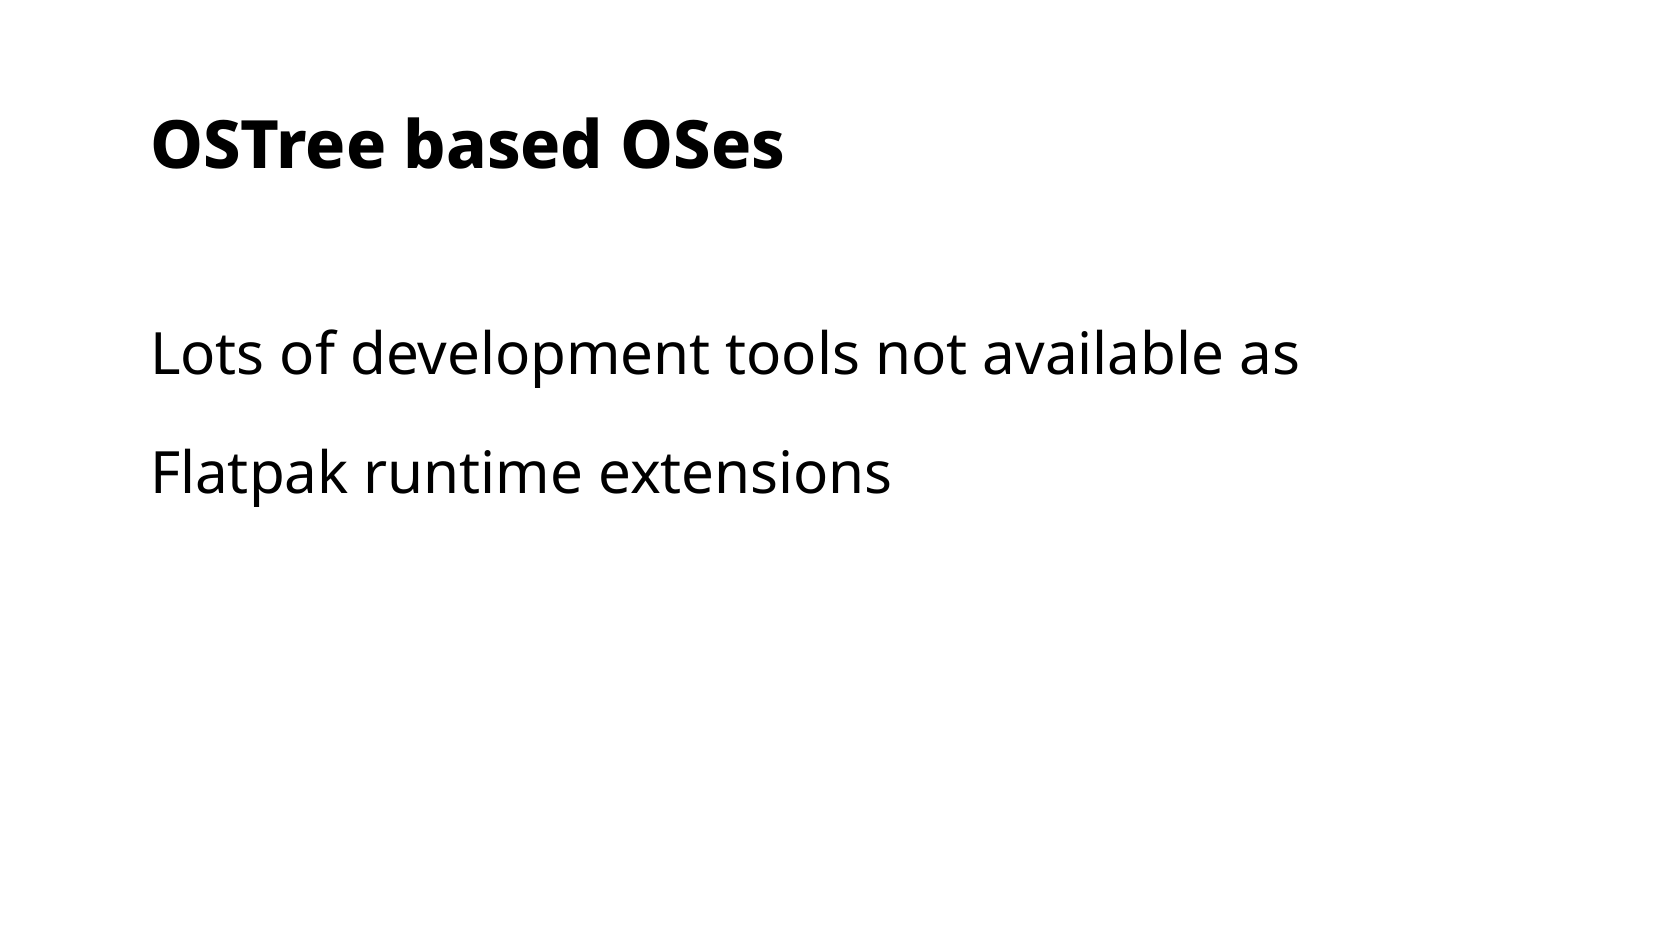

# OSTree based OSes
Lots of development tools not available as Flatpak runtime extensions